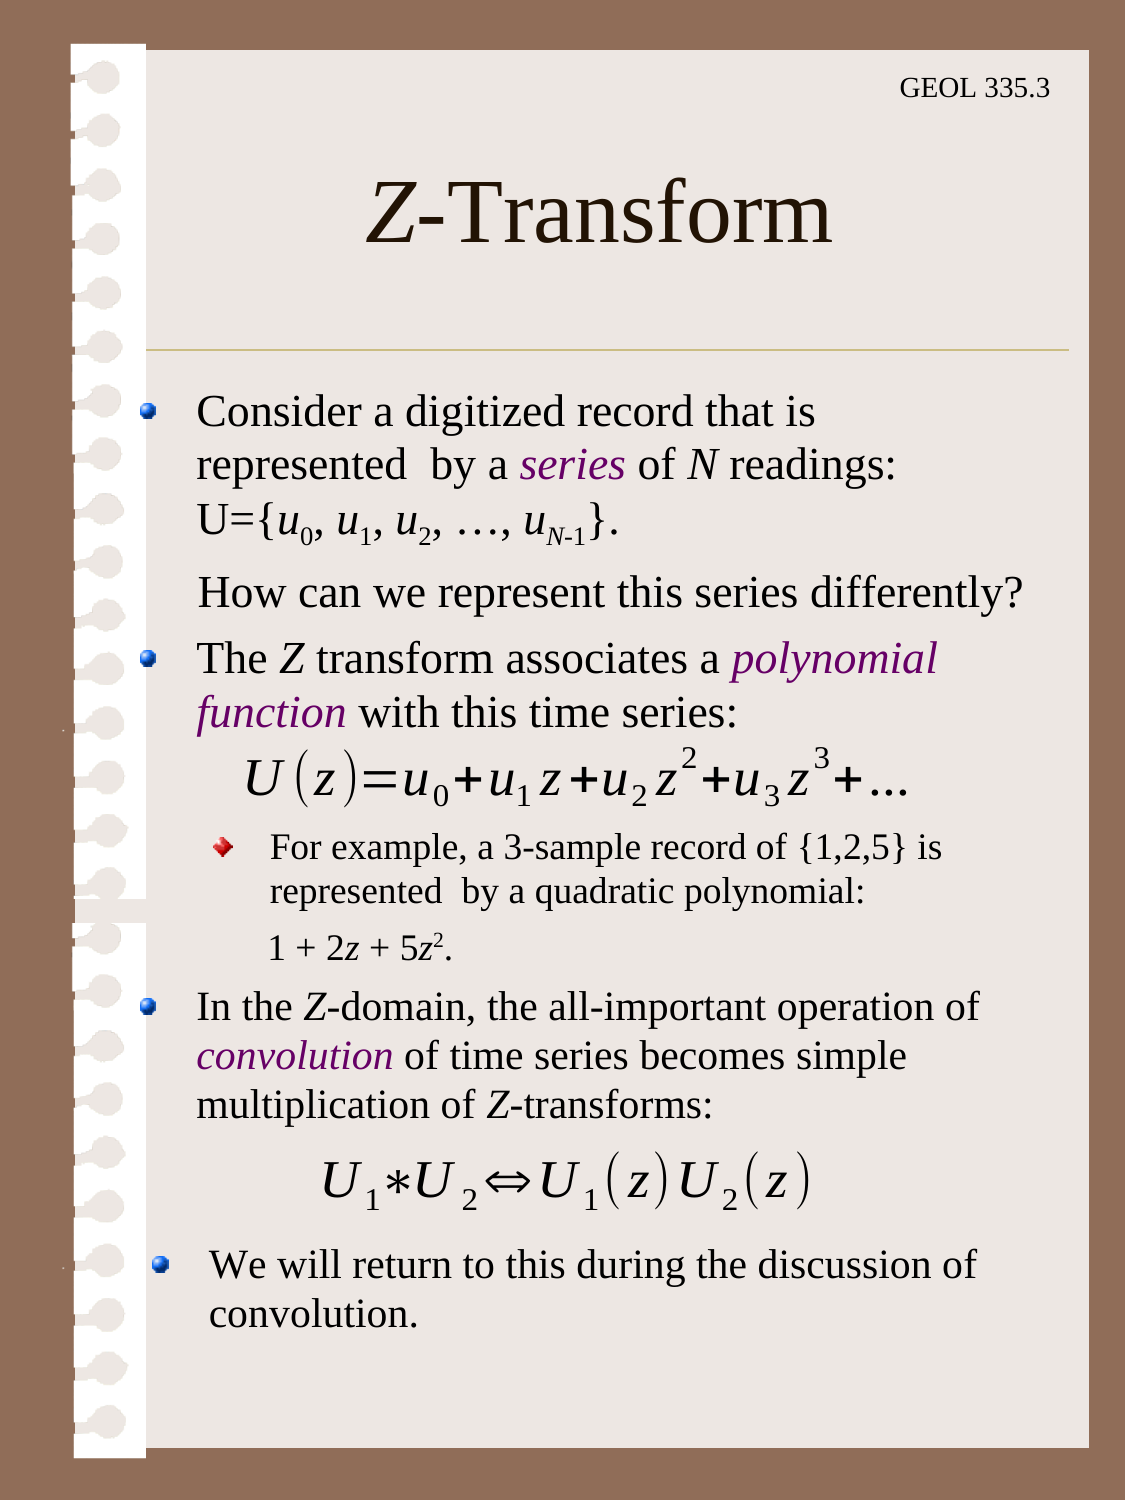

# Z-Transform
Consider a digitized record that is represented by a series of N readings: U={u0, u1, u2, …, uN-1}.
 How can we represent this series differently?
The Z transform associates a polynomial function with this time series:
For example, a 3-sample record of {1,2,5} is represented by a quadratic polynomial:
1 + 2z + 5z2.
In the Z-domain, the all-important operation of convolution of time series becomes simple multiplication of Z-transforms:
We will return to this during the discussion of convolution.